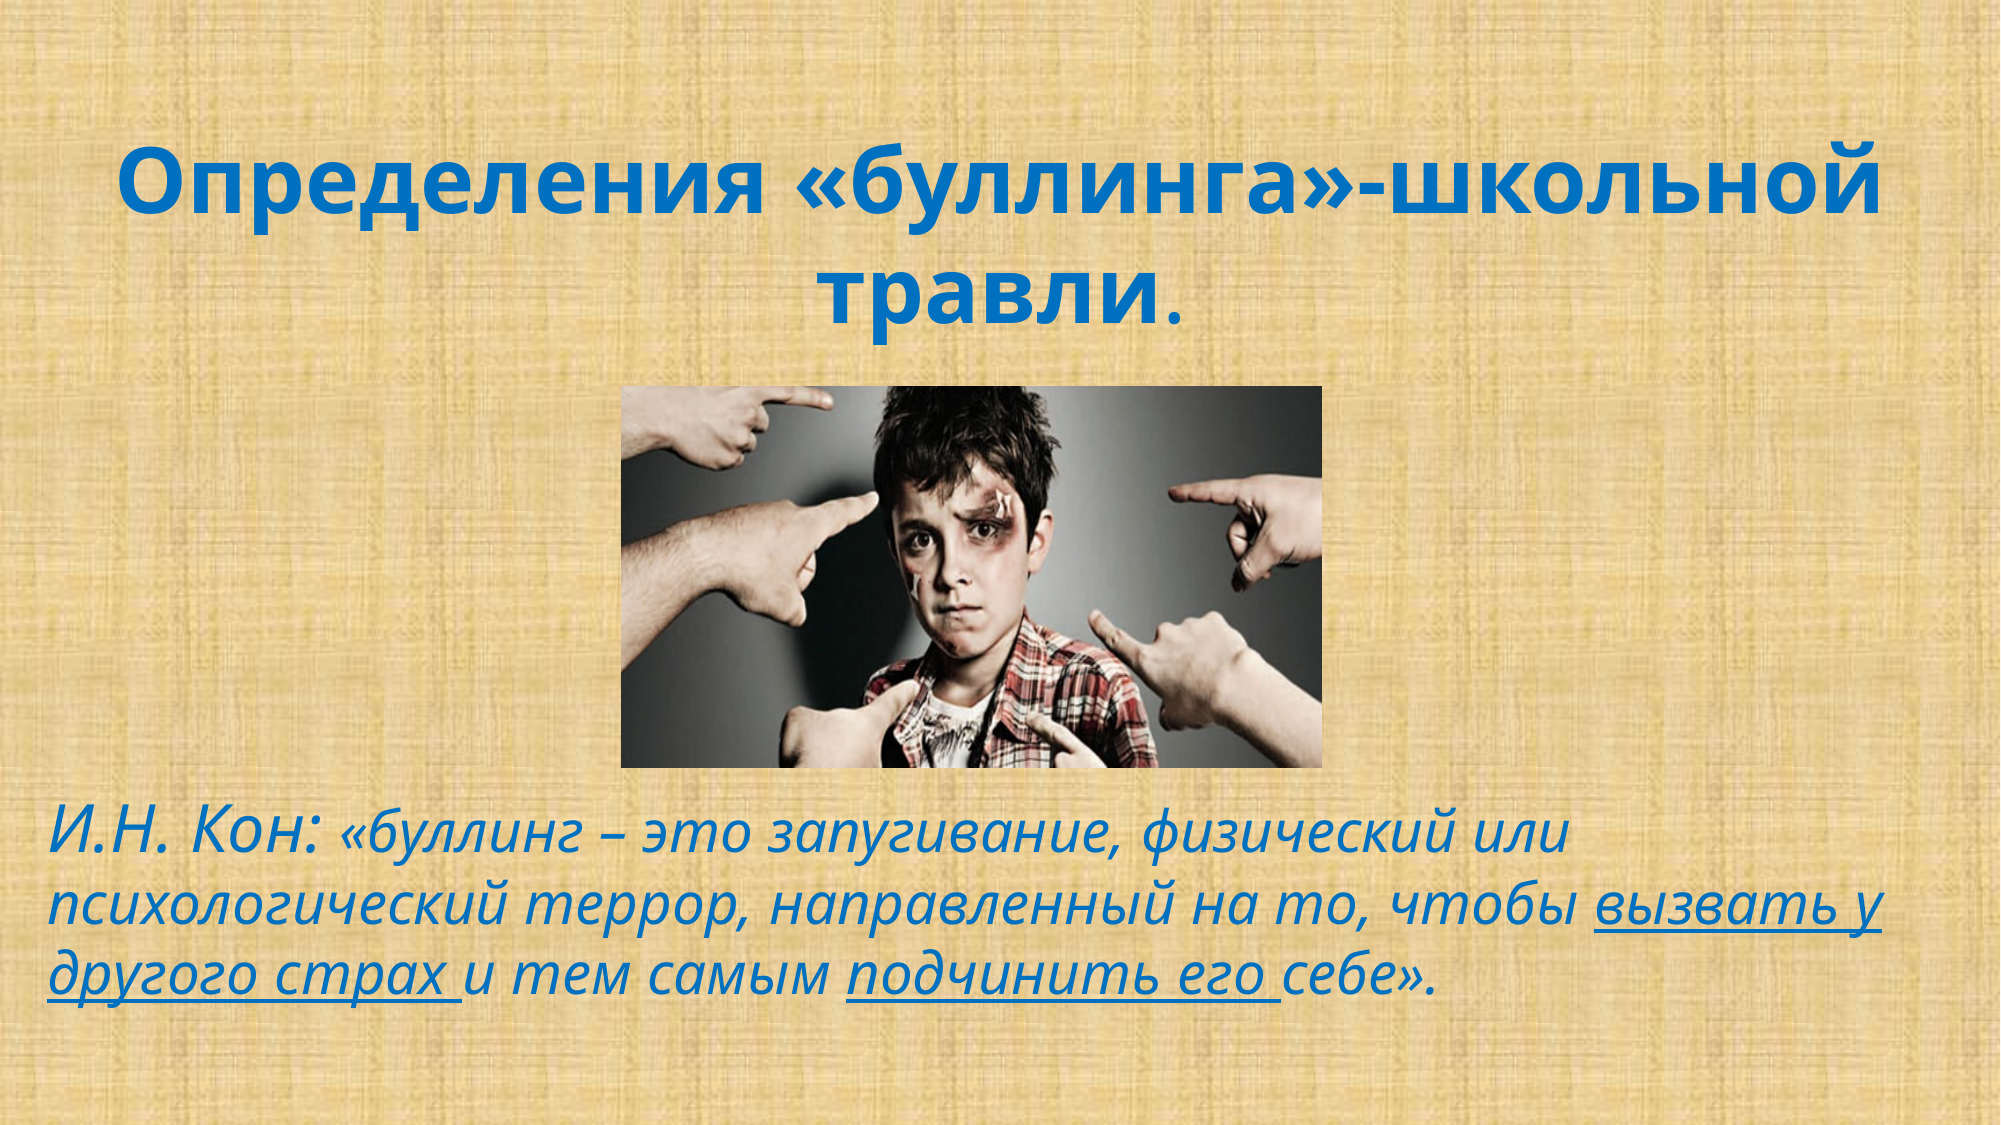

Определения «буллинга»-школьной травли.
И.Н. Кон: «буллинг – это запугивание, физический или психологический террор, направленный на то, чтобы вызвать у другого страх и тем самым подчинить его себе».